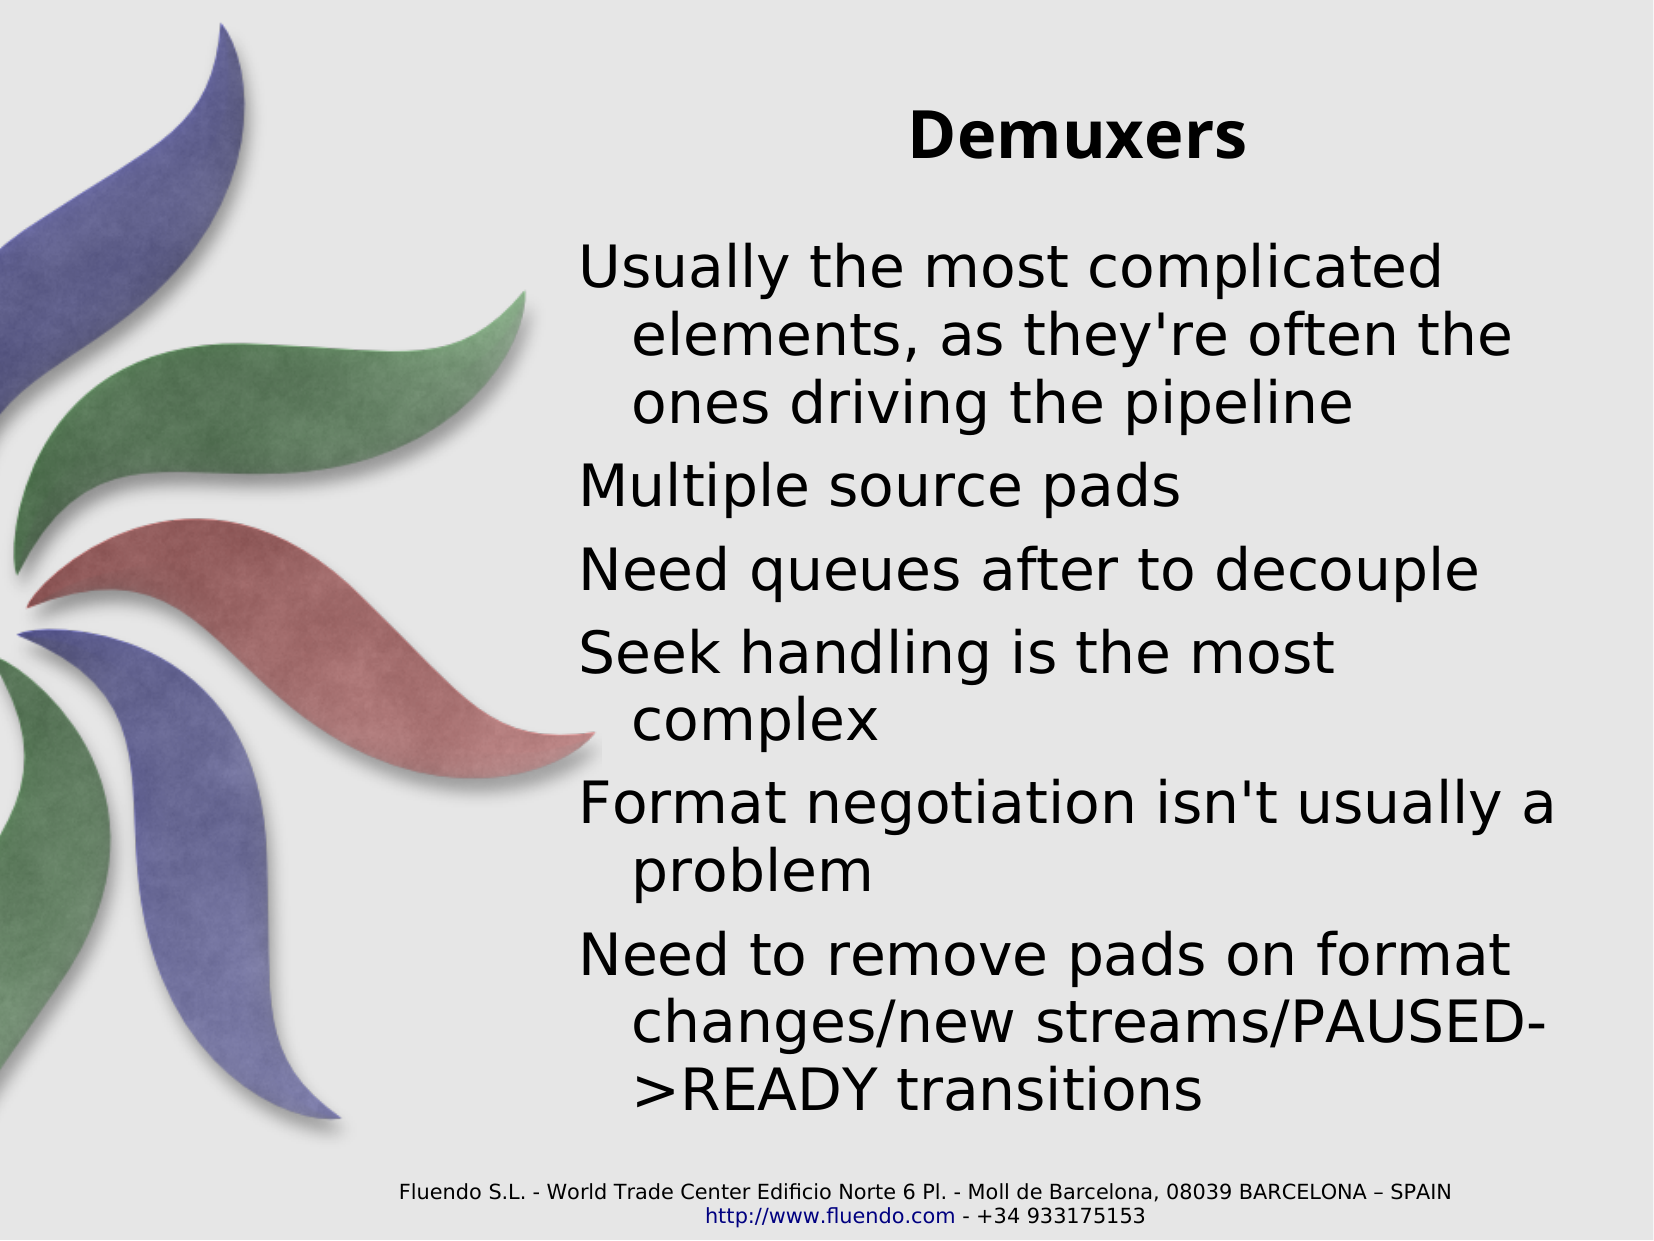

# Demuxers
Usually the most complicated elements, as they're often the ones driving the pipeline
Multiple source pads
Need queues after to decouple
Seek handling is the most complex
Format negotiation isn't usually a problem
Need to remove pads on format changes/new streams/PAUSED->READY transitions